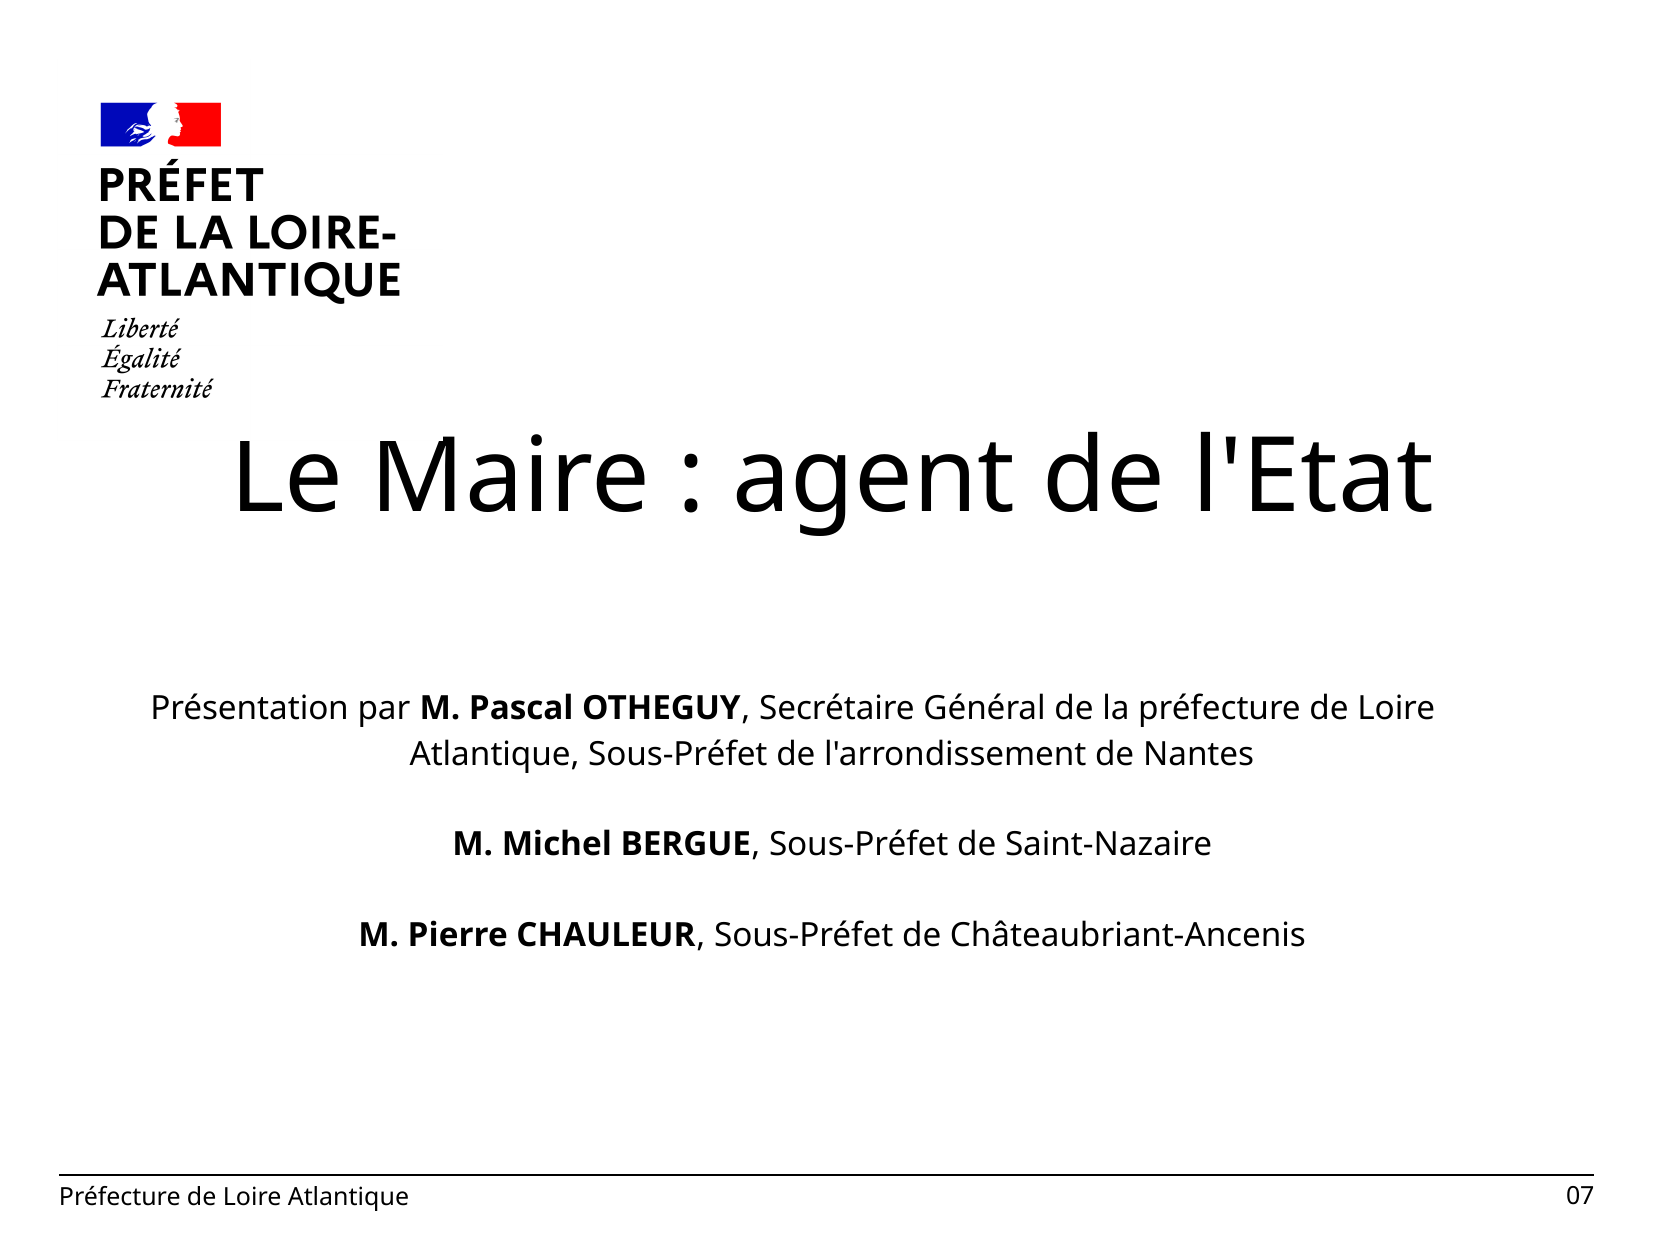

# Le Maire : agent de l'Etat Présentation par M. Pascal OTHEGUY, Secrétaire Général de la préfecture de Loire Atlantique, Sous-Préfet de l'arrondissement de Nantes M. Michel BERGUE, Sous-Préfet de Saint-Nazaire M. Pierre CHAULEUR, Sous-Préfet de Châteaubriant-Ancenis
07
Préfecture de Loire Atlantique